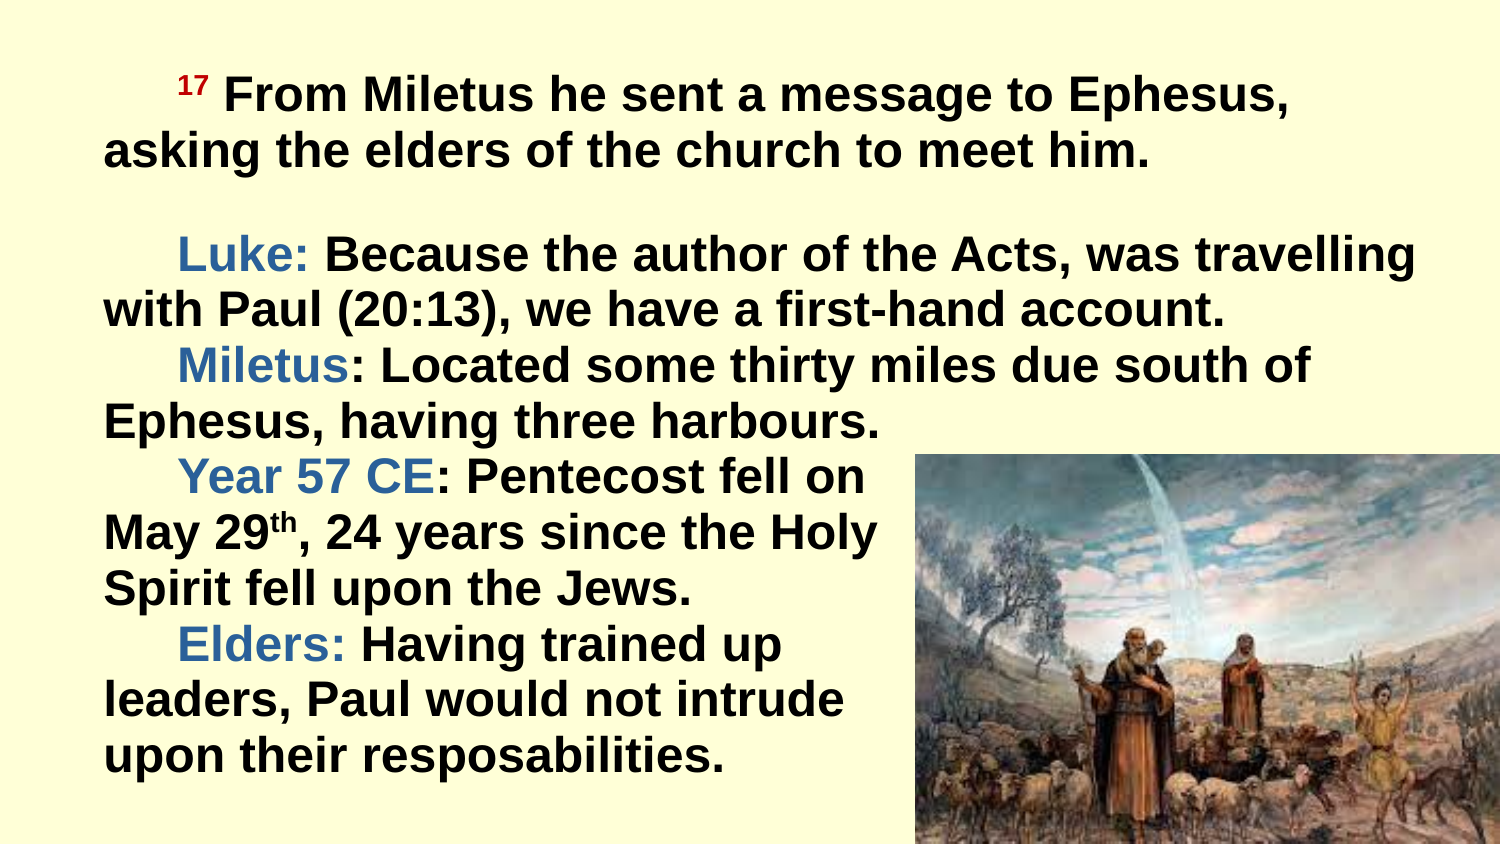

17 From Miletus he sent a message to Ephesus, asking the elders of the church to meet him.
	Luke: Because the author of the Acts, was travelling with Paul (20:13), we have a first-hand account.
	Miletus: Located some thirty miles due south of Ephesus, having three harbours.
	Year 57 CE: Pentecost fell on
May 29th, 24 years since the Holy
Spirit fell upon the Jews.
	Elders: Having trained up
leaders, Paul would not intrude
upon their resposabilities.